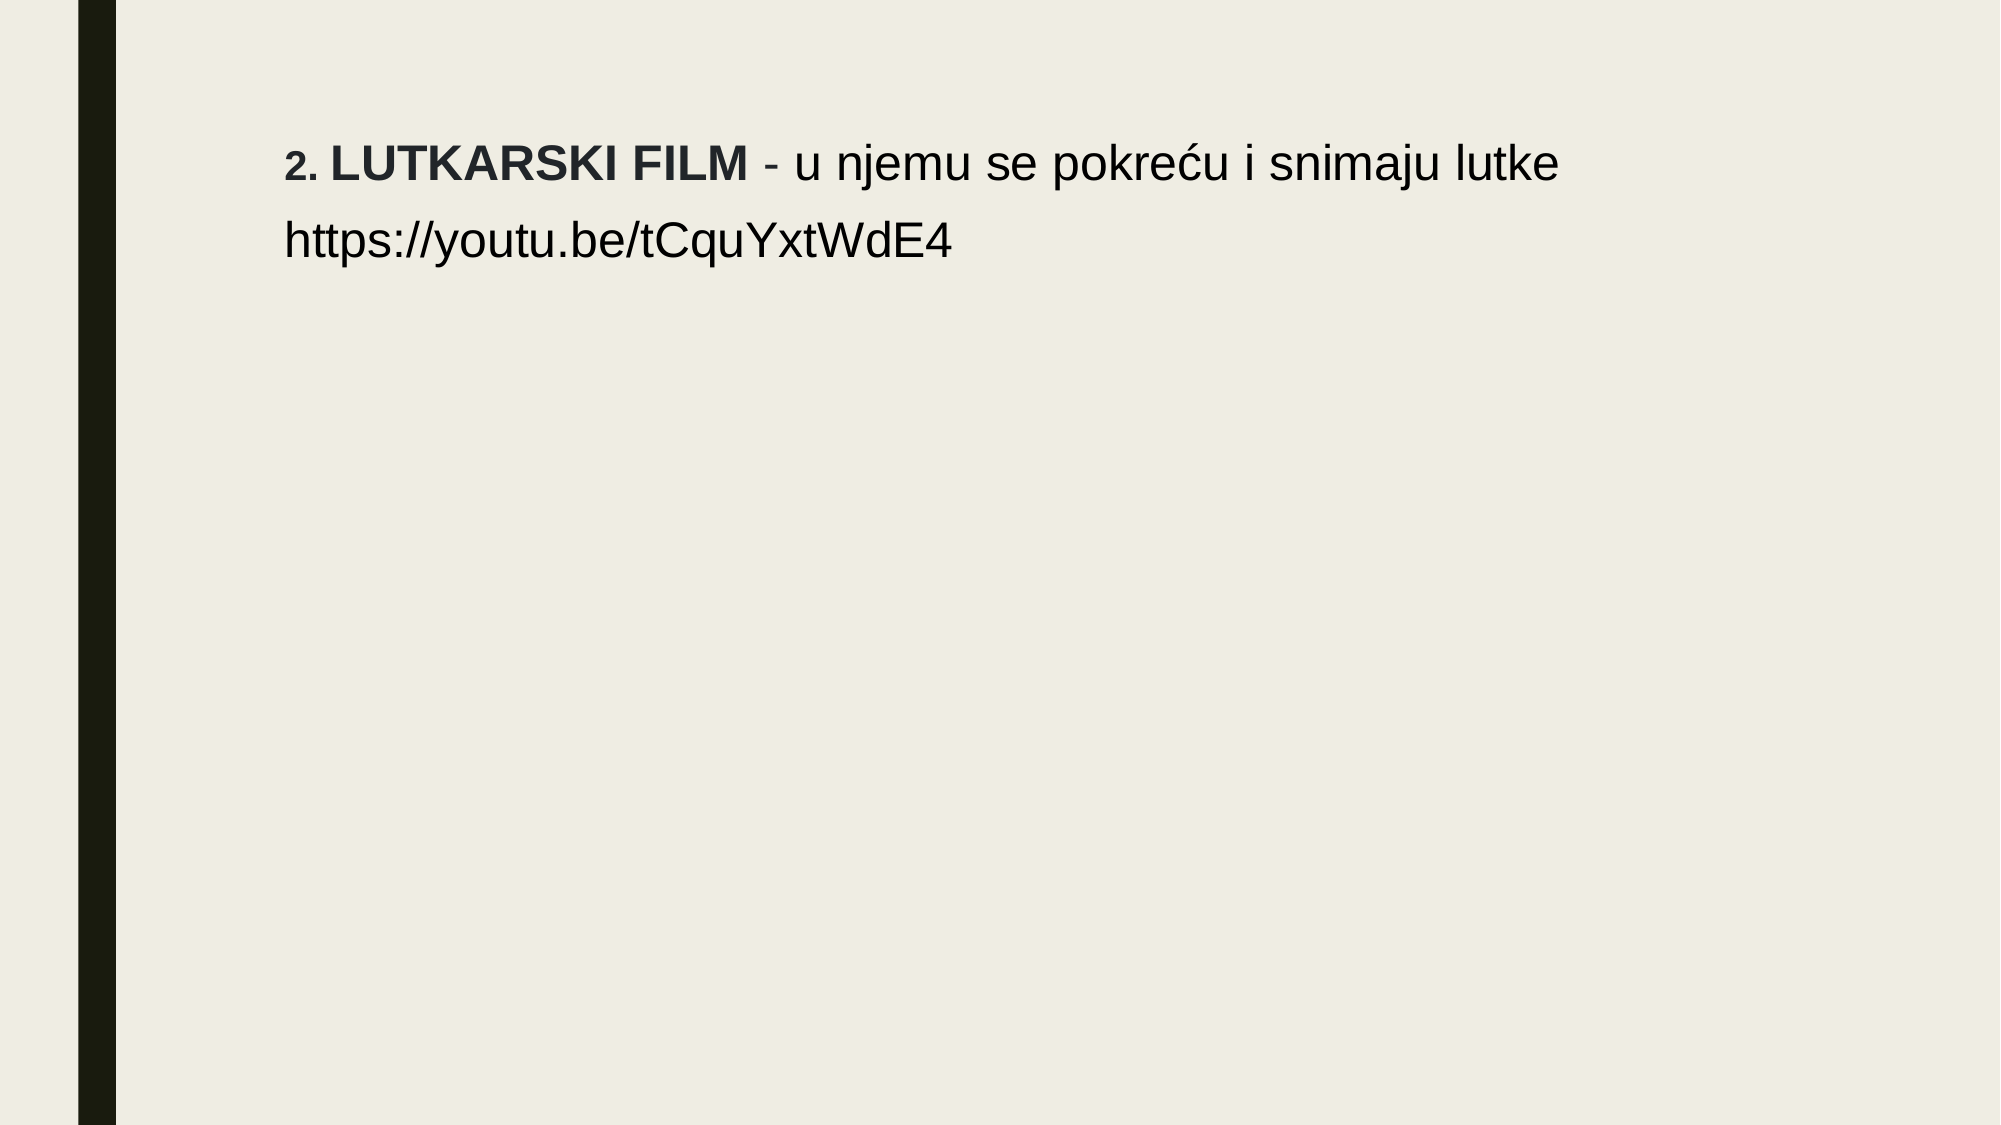

# 2. LUTKARSKI FILM - u njemu se pokreću i snimaju lutke
https://youtu.be/tCquYxtWdE4